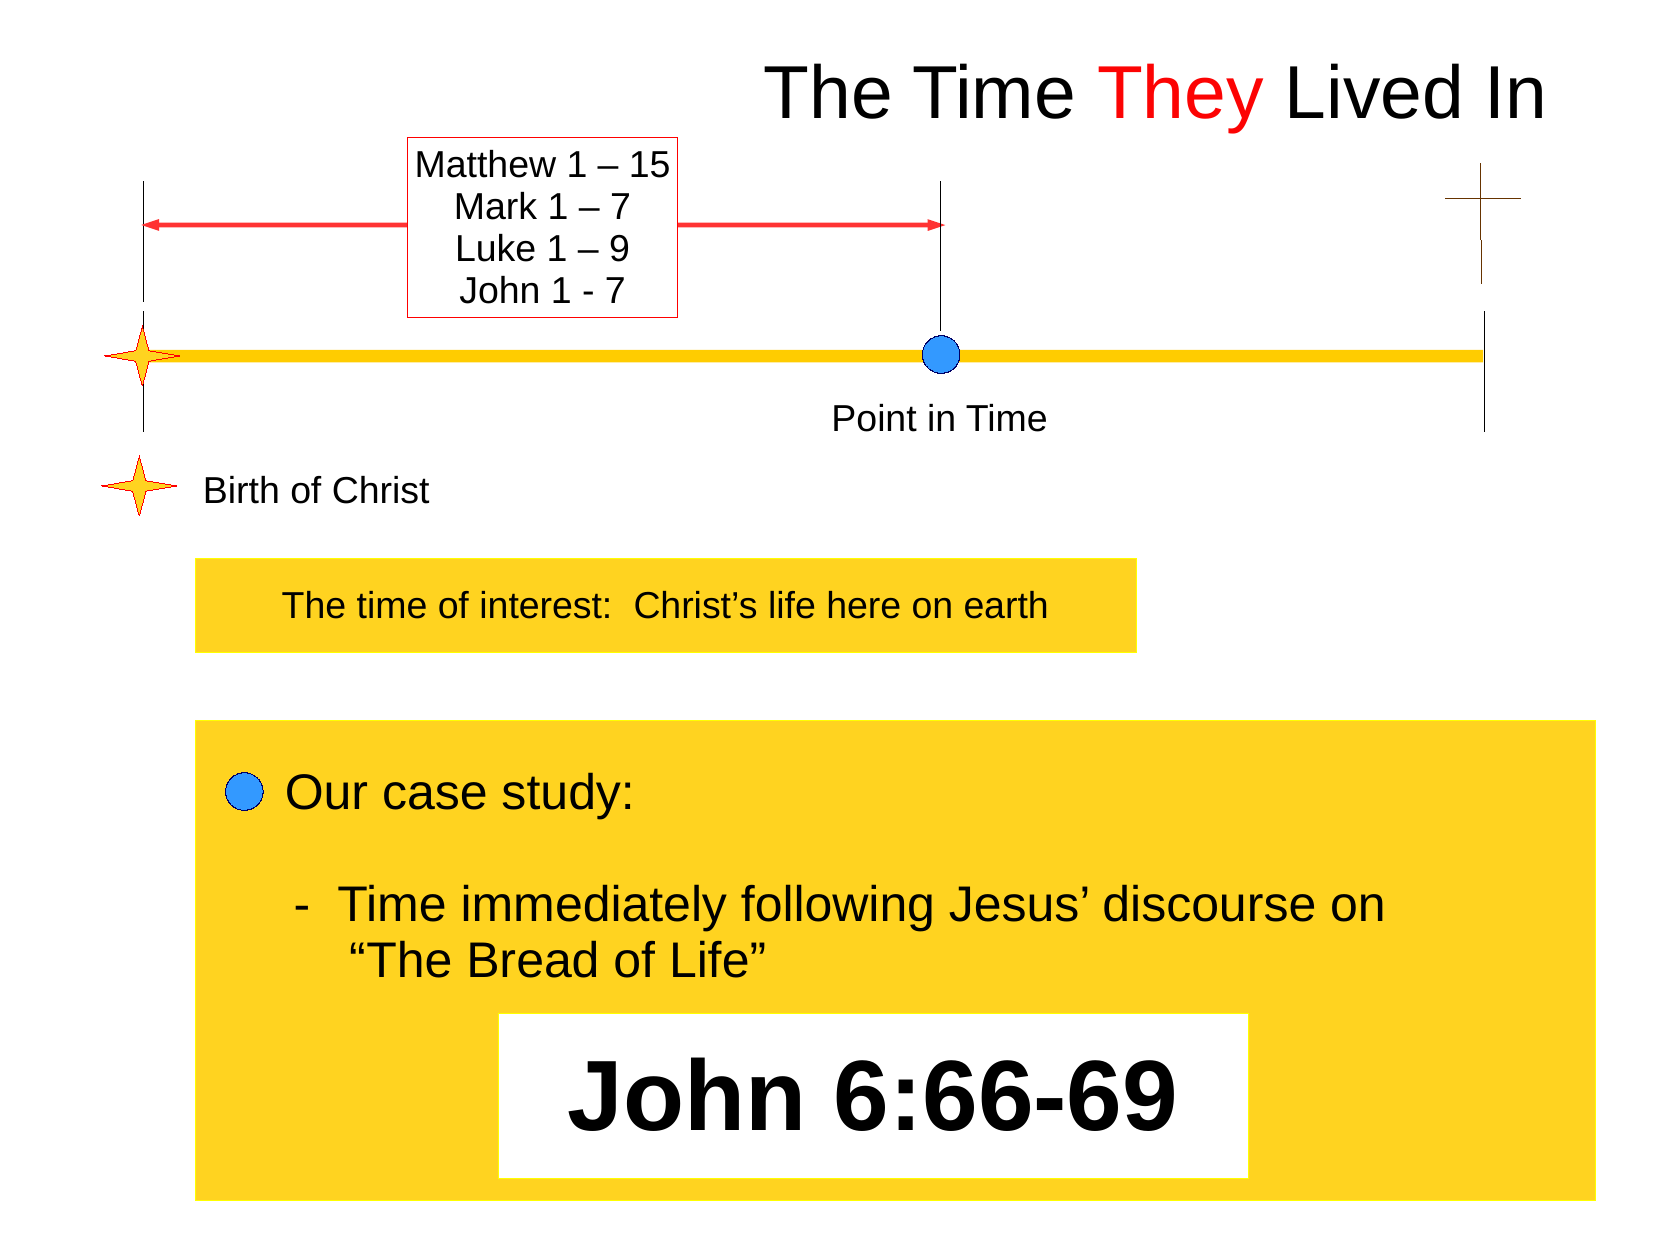

The Time They Lived In
Matthew 1 – 15
Mark 1 – 7
Luke 1 – 9
John 1 - 7
Point in Time
Birth of Christ
The time of interest: Christ’s life here on earth
	Our case study:
 - Time immediately following Jesus’ discourse on
 “The Bread of Life”
John 6:66-69